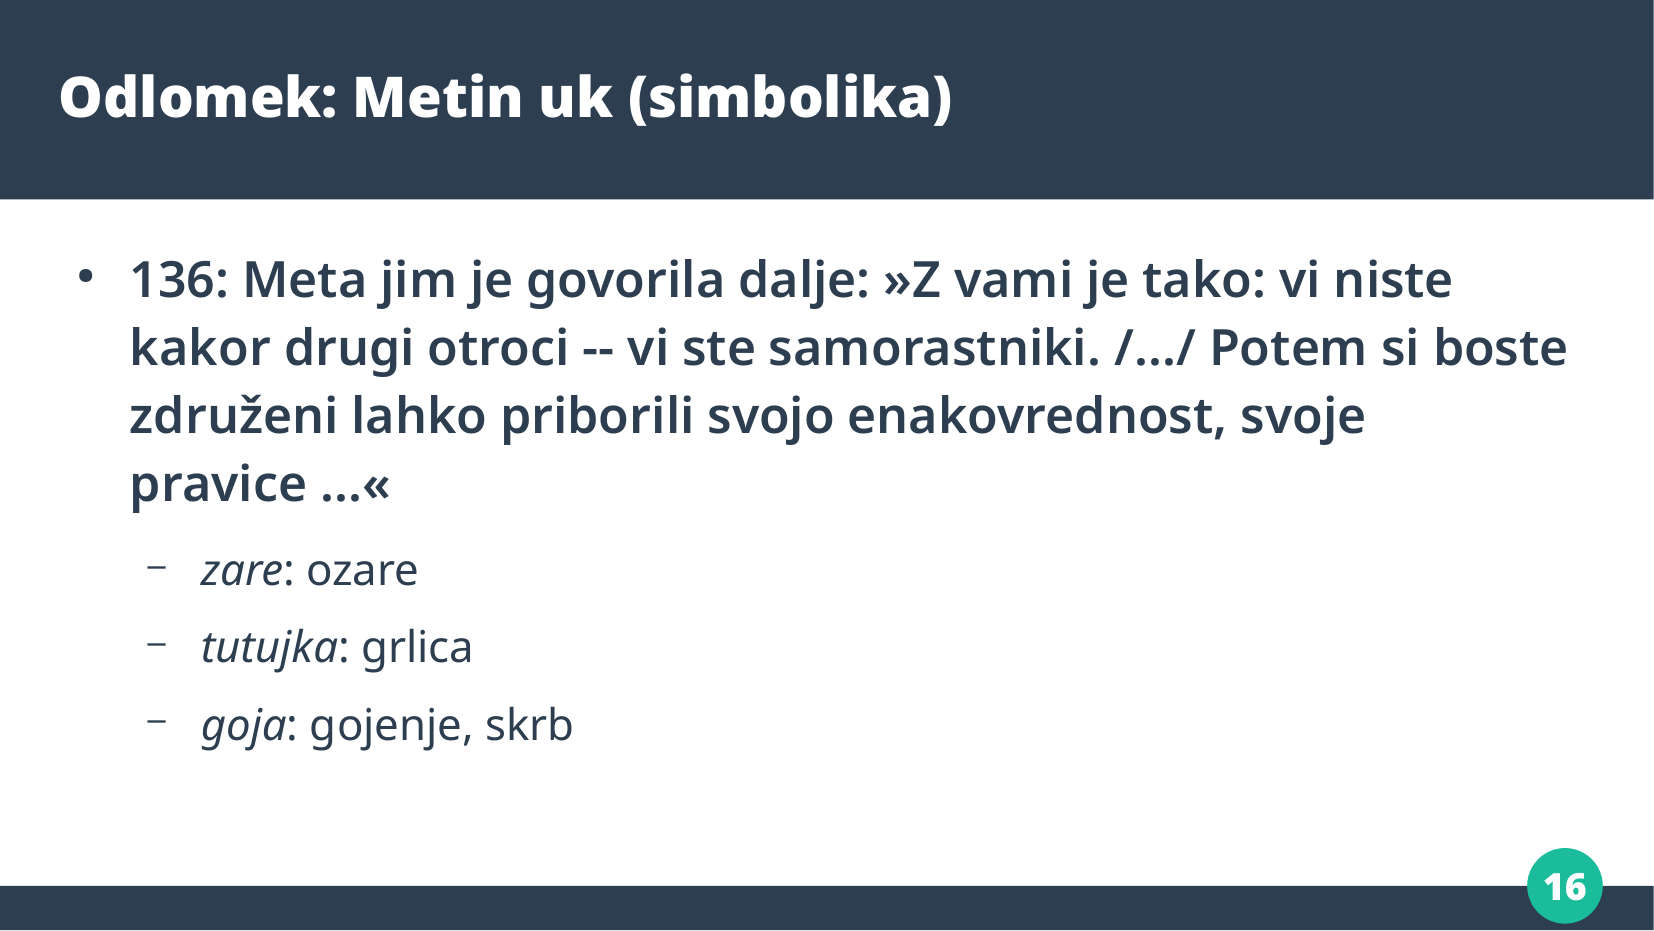

# Odlomek: Metin uk (simbolika)
136: Meta jim je govorila dalje: »Z vami je tako: vi niste kakor drugi otroci -- vi ste samorastniki. /.../ Potem si boste združeni lahko priborili svojo enakovrednost, svoje pravice ...«
zare: ozare
tutujka: grlica
goja: gojenje, skrb